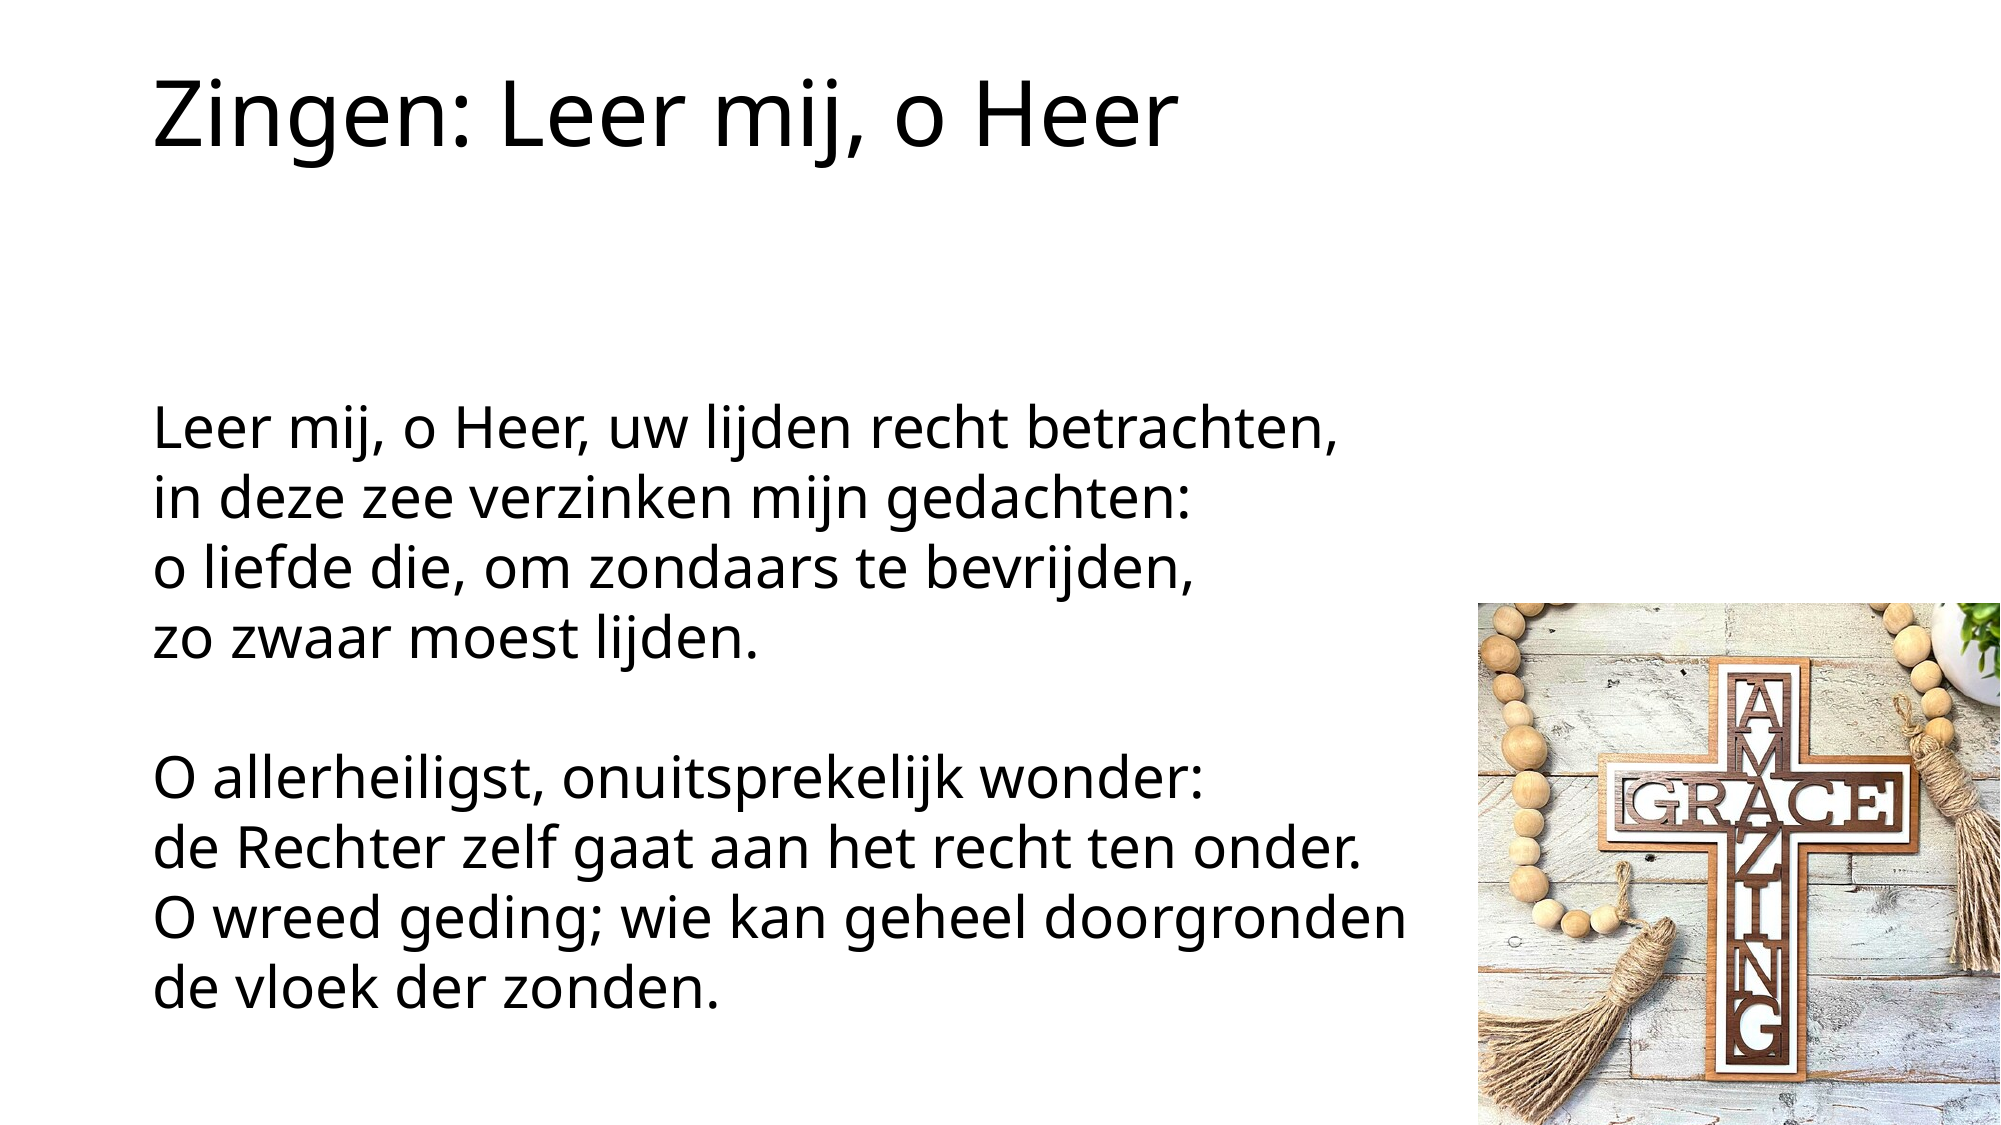

# Zingen: Leer mij, o Heer
Leer mij, o Heer, uw lijden recht betrachten,
in deze zee verzinken mijn gedachten:
o liefde die, om zondaars te bevrijden,
zo zwaar moest lijden.
O allerheiligst, onuitsprekelijk wonder:
de Rechter zelf gaat aan het recht ten onder.
O wreed geding; wie kan geheel doorgronden
de vloek der zonden.